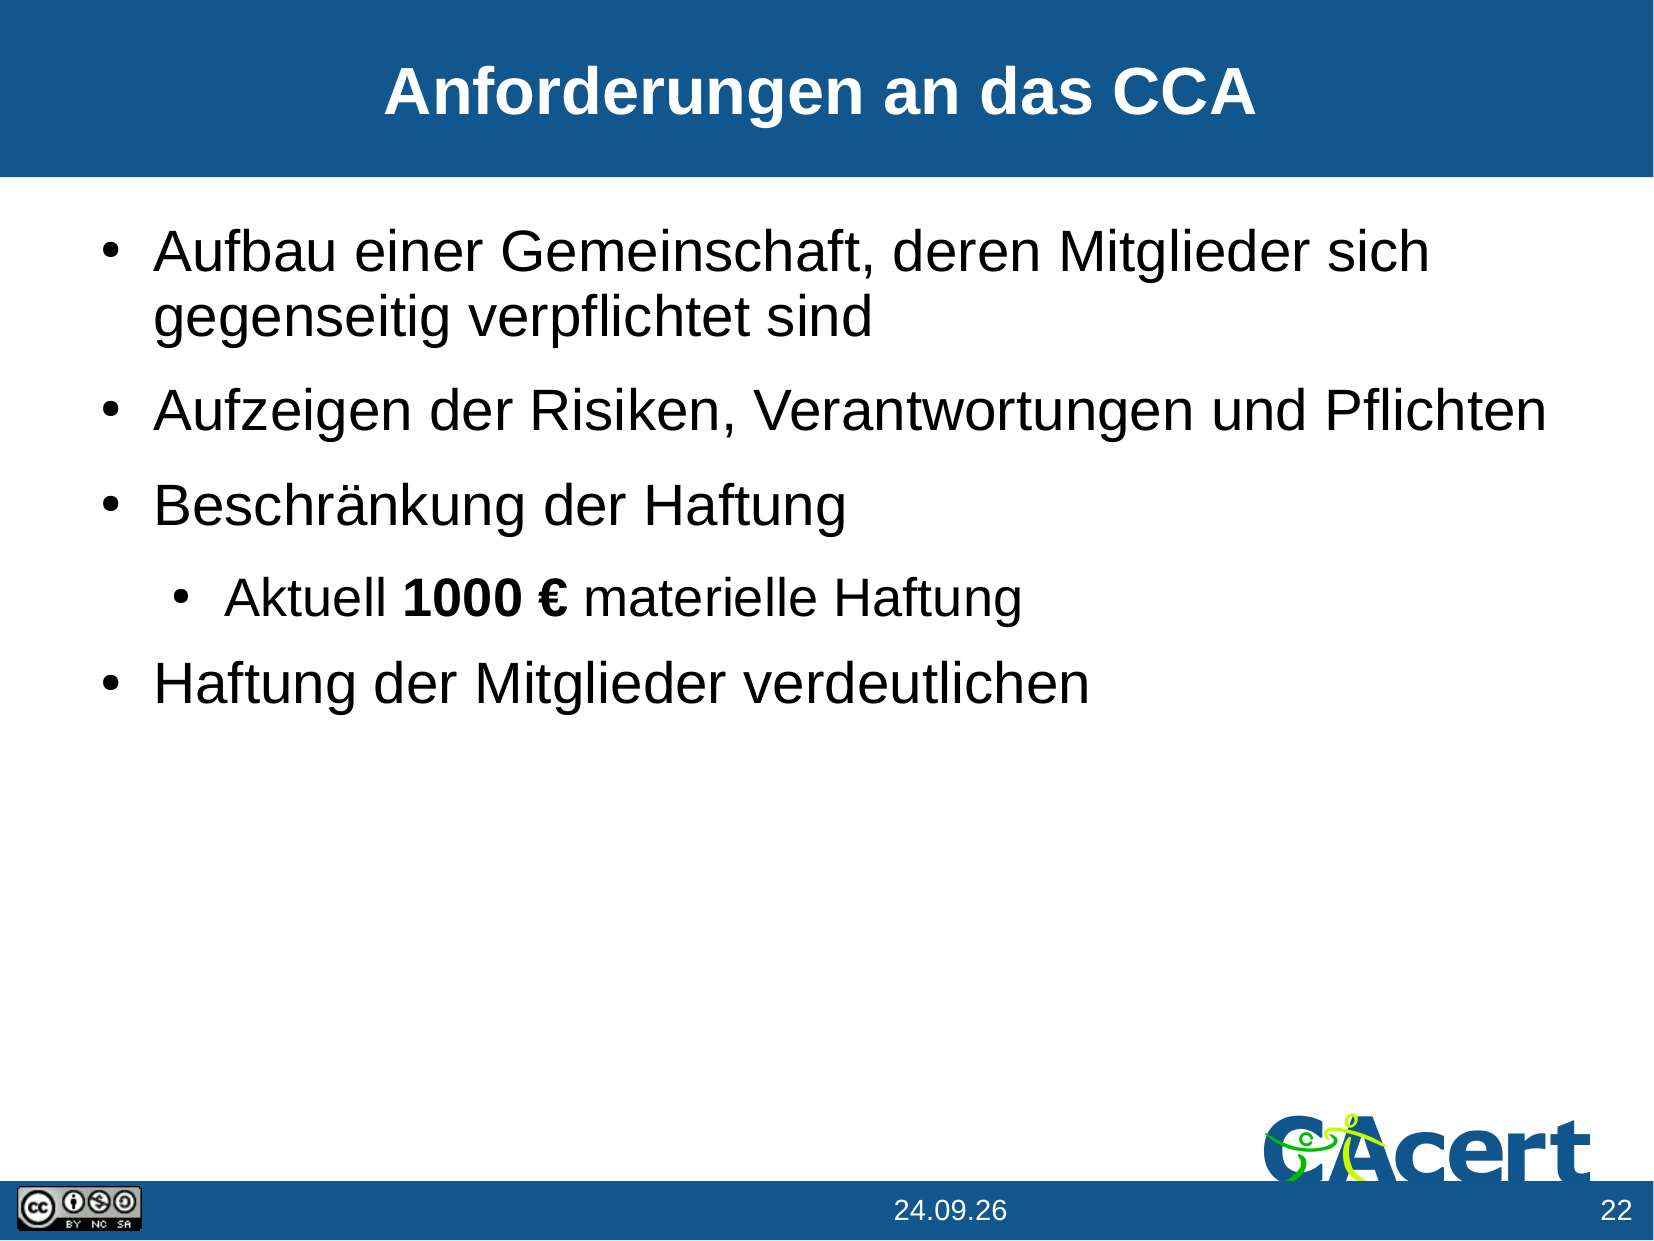

# Anforderungen an das CCA
Aufbau einer Gemeinschaft, deren Mitglieder sich gegenseitig verpflichtet sind
Aufzeigen der Risiken, Verantwortungen und Pflichten
Beschränkung der Haftung
Aktuell 1000 € materielle Haftung
Haftung der Mitglieder verdeutlichen